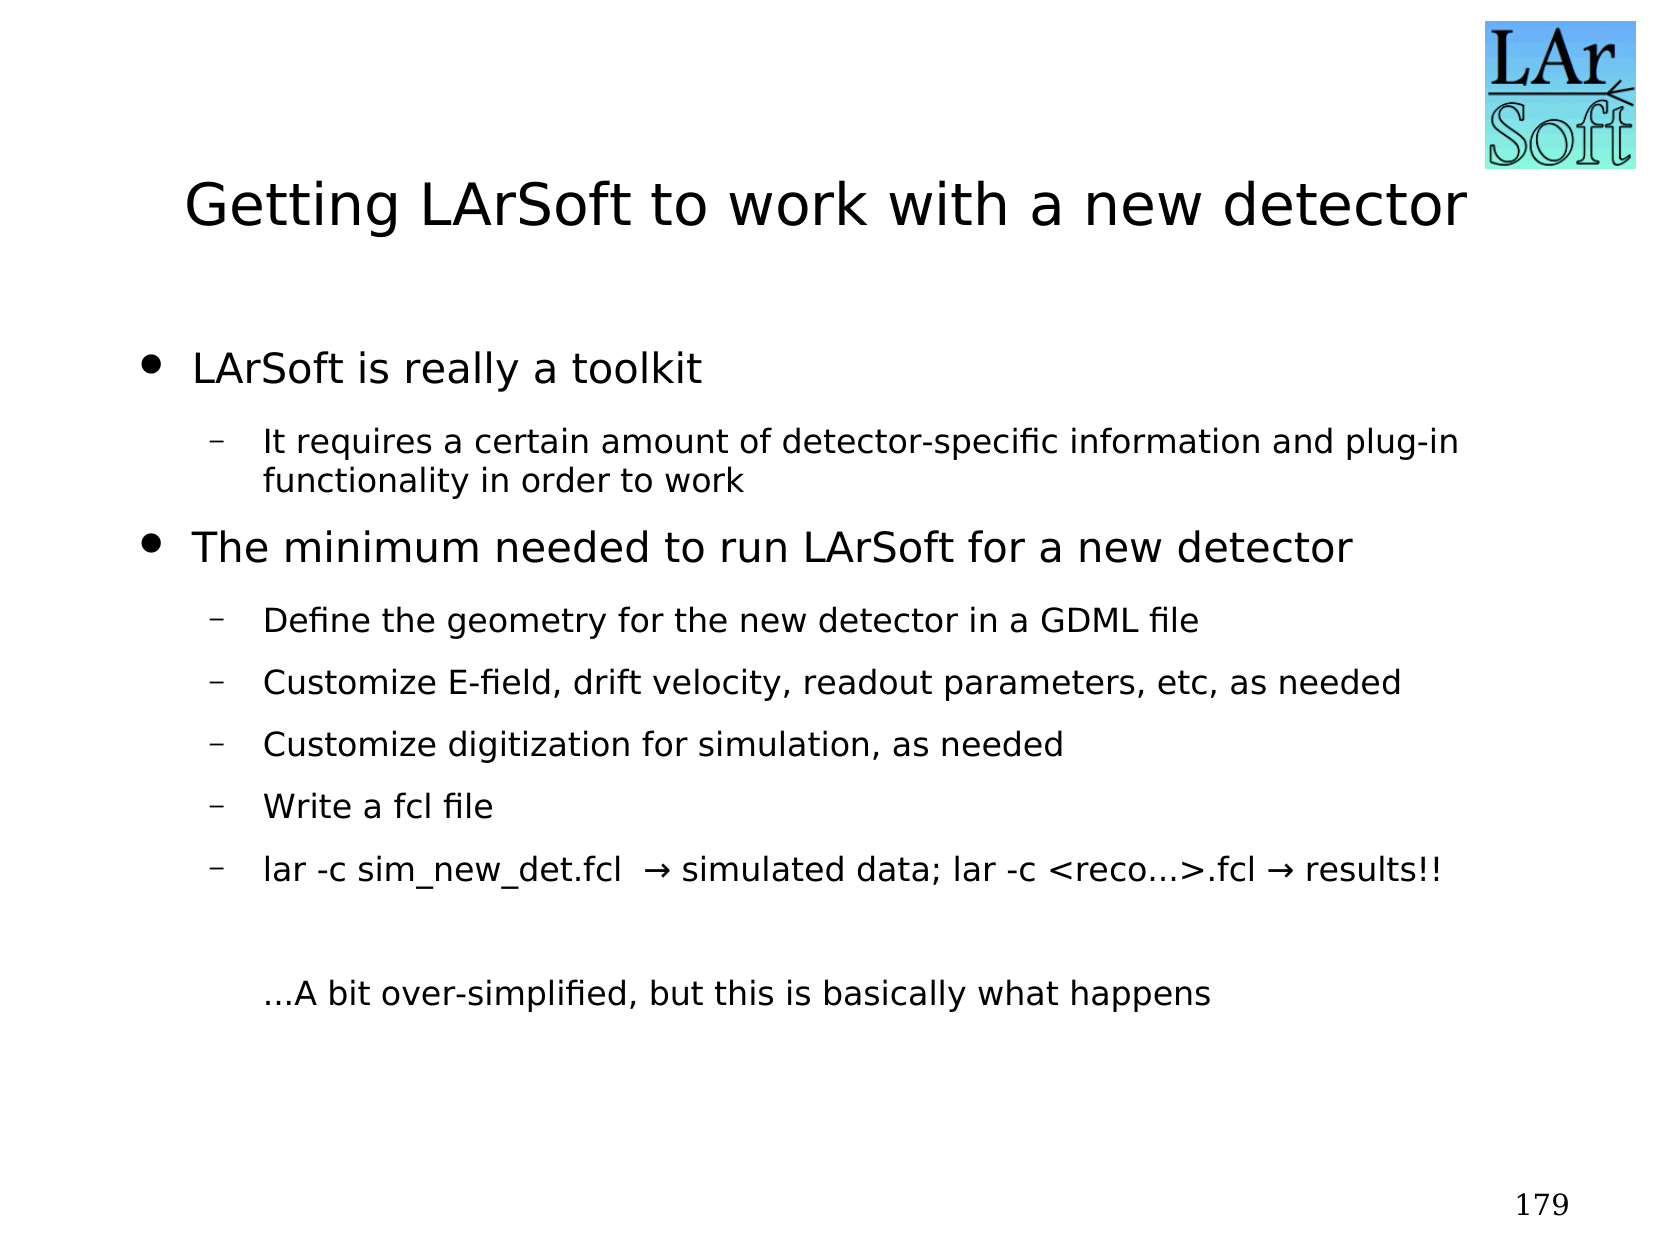

# Getting LArSoft to work with a new detector
LArSoft is really a toolkit
It requires a certain amount of detector-specific information and plug-in functionality in order to work
The minimum needed to run LArSoft for a new detector
Define the geometry for the new detector in a GDML file
Customize E-field, drift velocity, readout parameters, etc, as needed
Customize digitization for simulation, as needed
Write a fcl file
lar -c sim_new_det.fcl → simulated data; lar -c <reco...>.fcl → results!!
...A bit over-simplified, but this is basically what happens
179